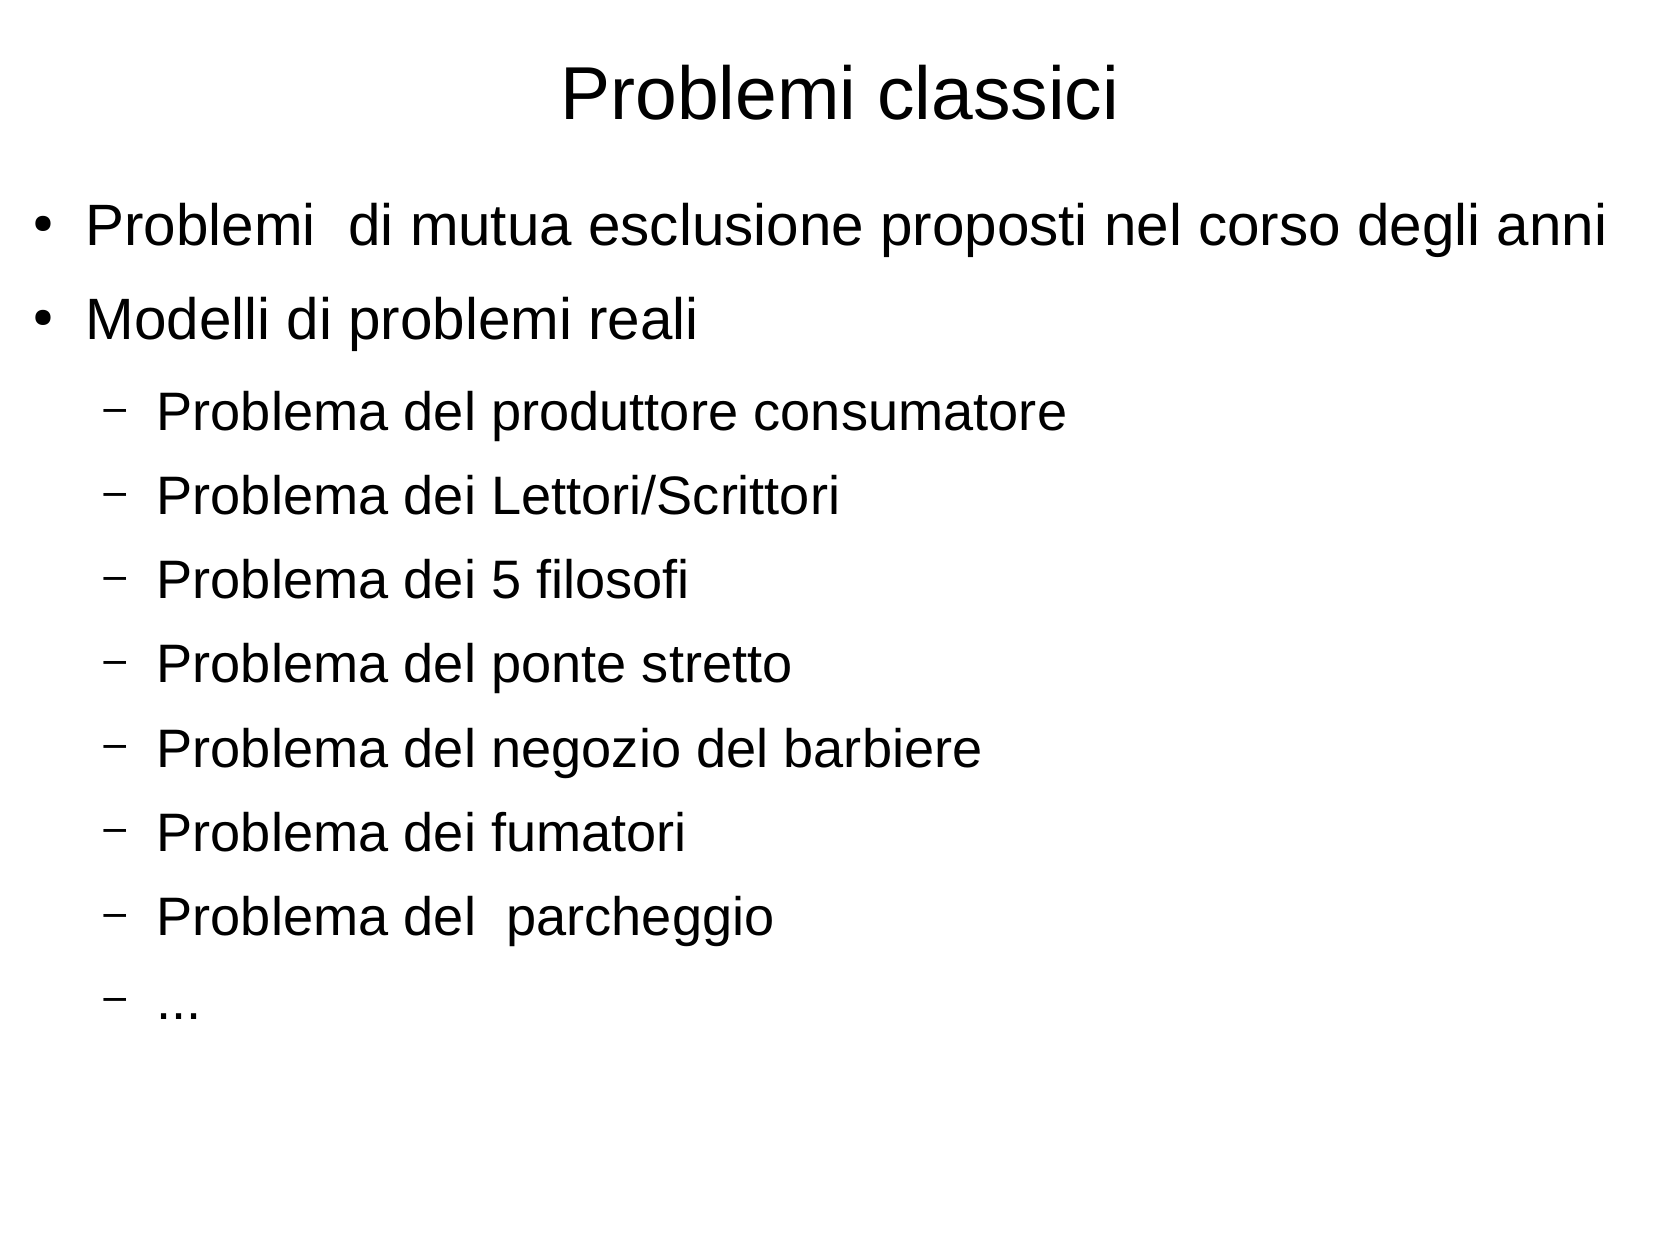

# Problemi classici
Problemi di mutua esclusione proposti nel corso degli anni
Modelli di problemi reali
Problema del produttore consumatore
Problema dei Lettori/Scrittori
Problema dei 5 filosofi
Problema del ponte stretto
Problema del negozio del barbiere
Problema dei fumatori
Problema del parcheggio
...